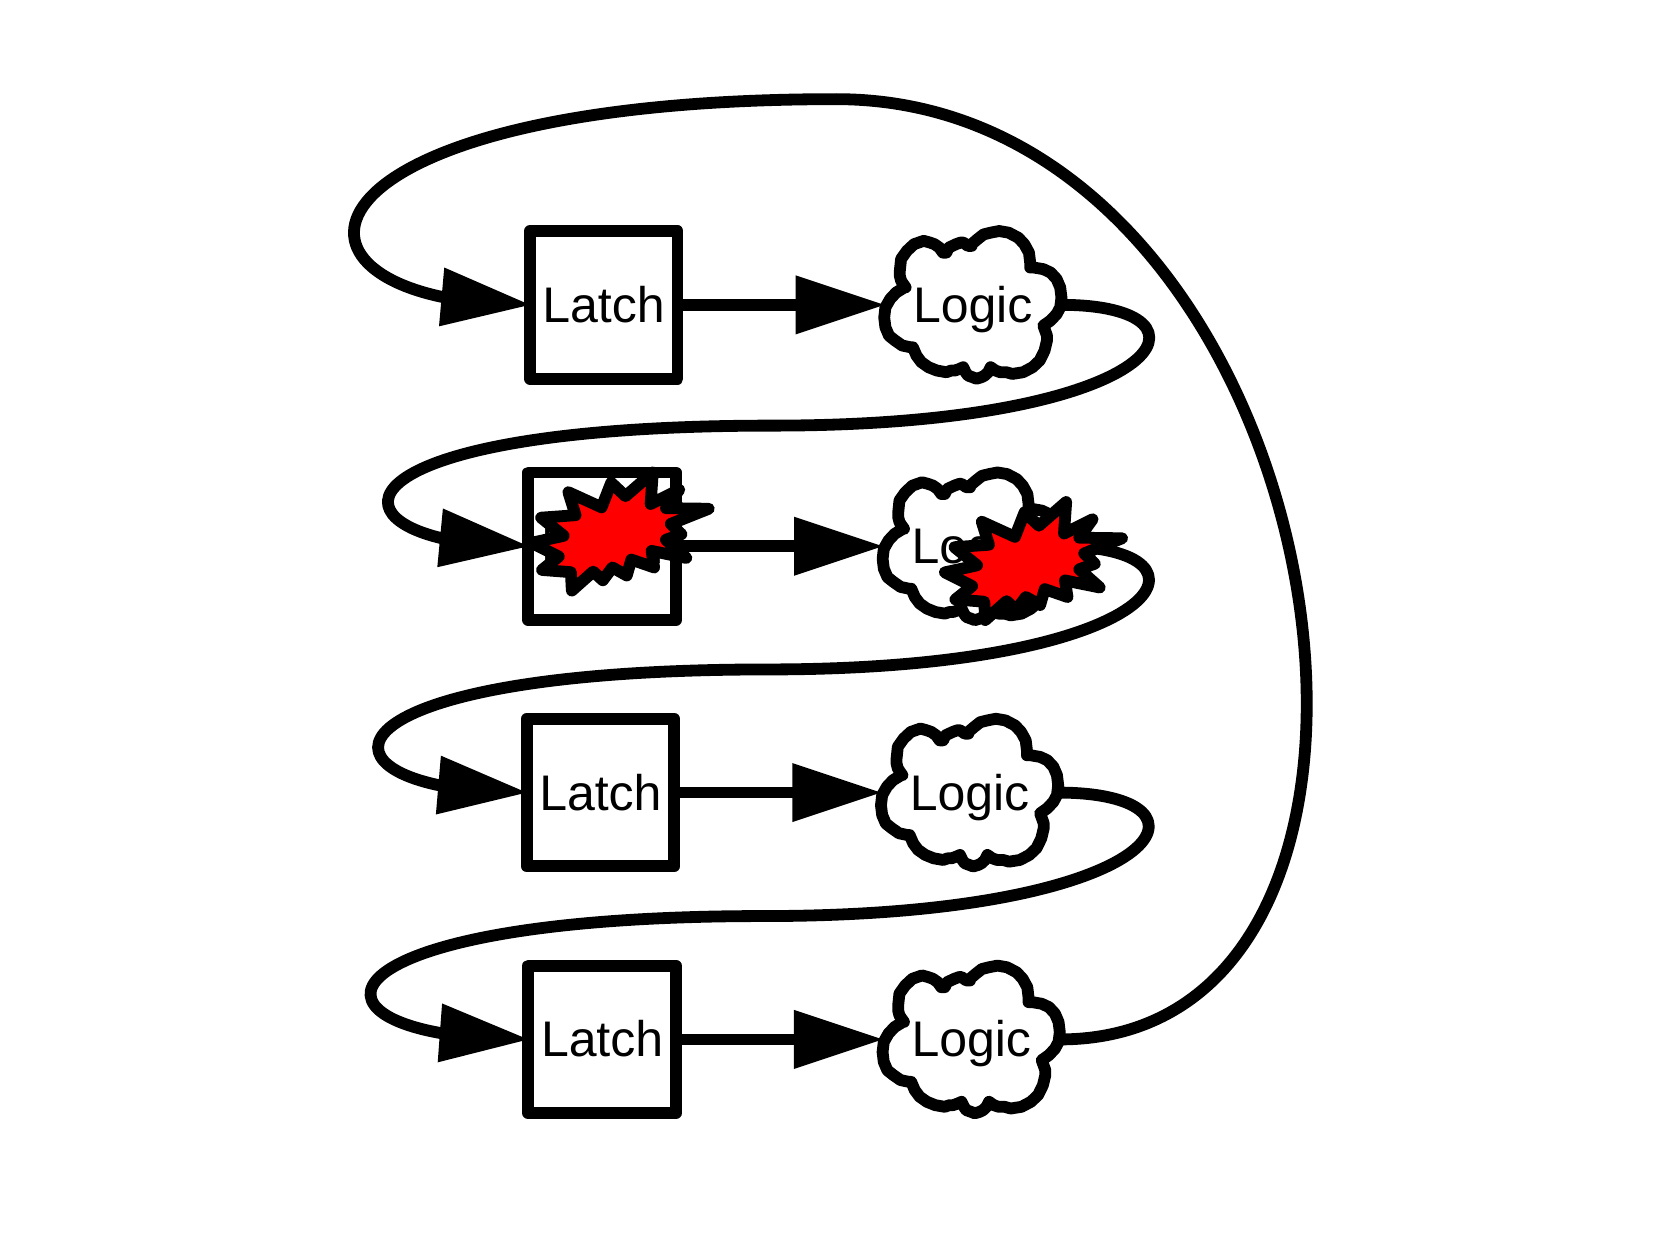

Latch
Logic
Latch
Logic
Latch
Logic
Latch
Logic